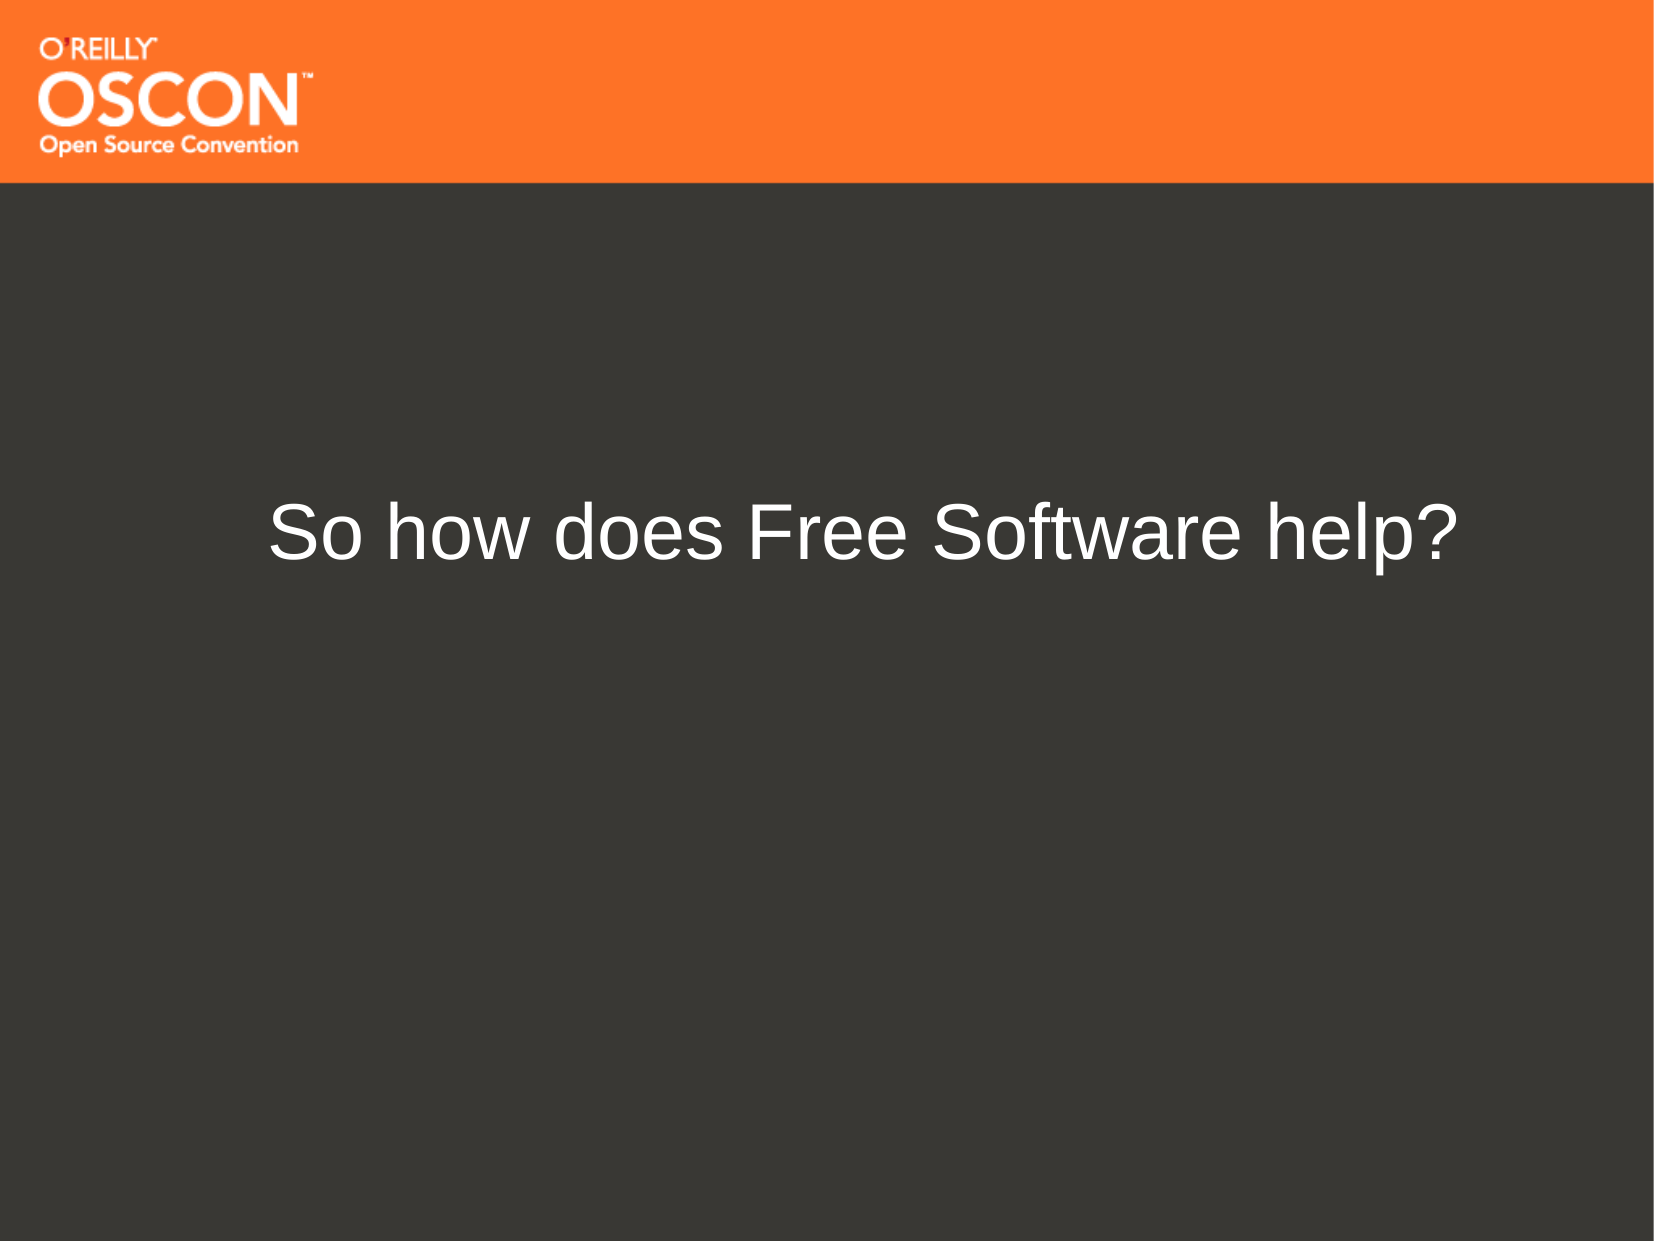

#
So how does Free Software help?